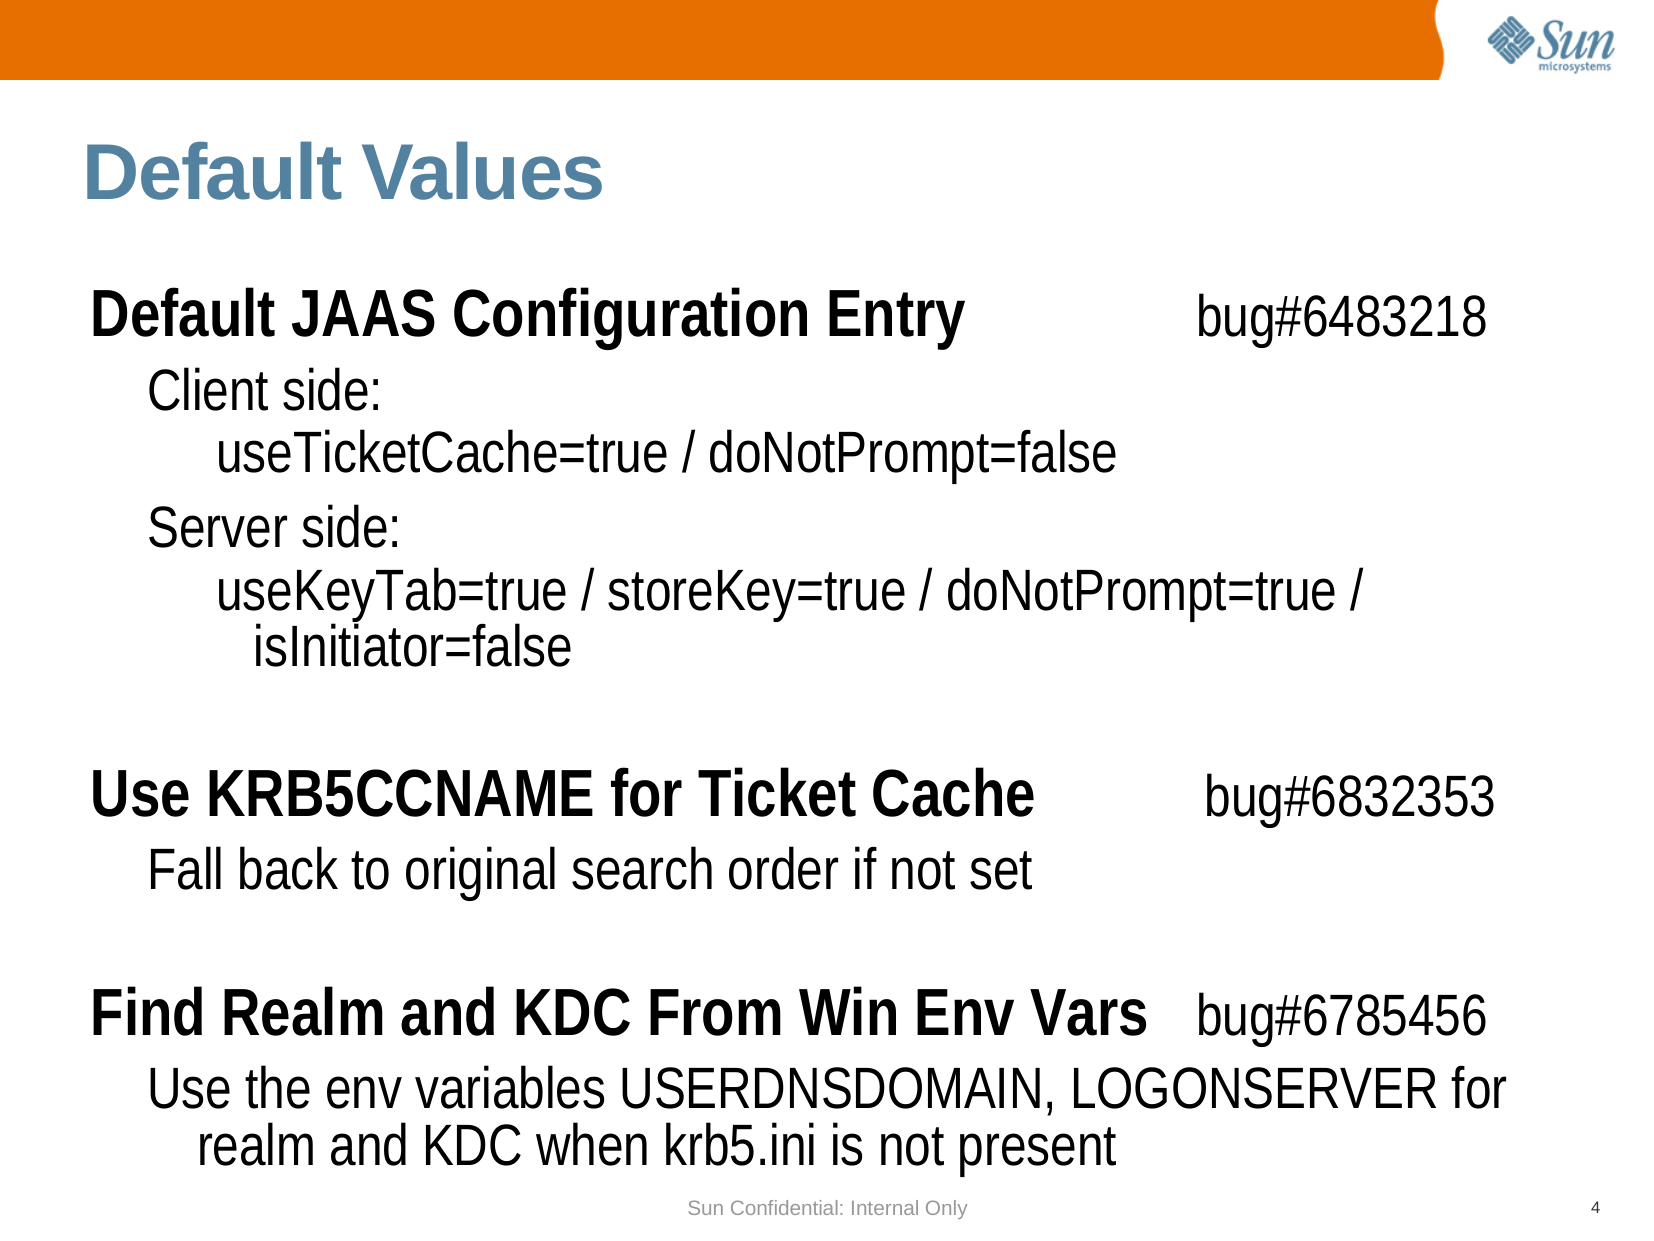

# Default Values
Default JAAS Configuration Entry bug#6483218
Client side:
useTicketCache=true / doNotPrompt=false
Server side:
useKeyTab=true / storeKey=true / doNotPrompt=true / isInitiator=false
Use KRB5CCNAME for Ticket Cache bug#6832353
Fall back to original search order if not set
Find Realm and KDC From Win Env Vars bug#6785456
Use the env variables USERDNSDOMAIN, LOGONSERVER for realm and KDC when krb5.ini is not present